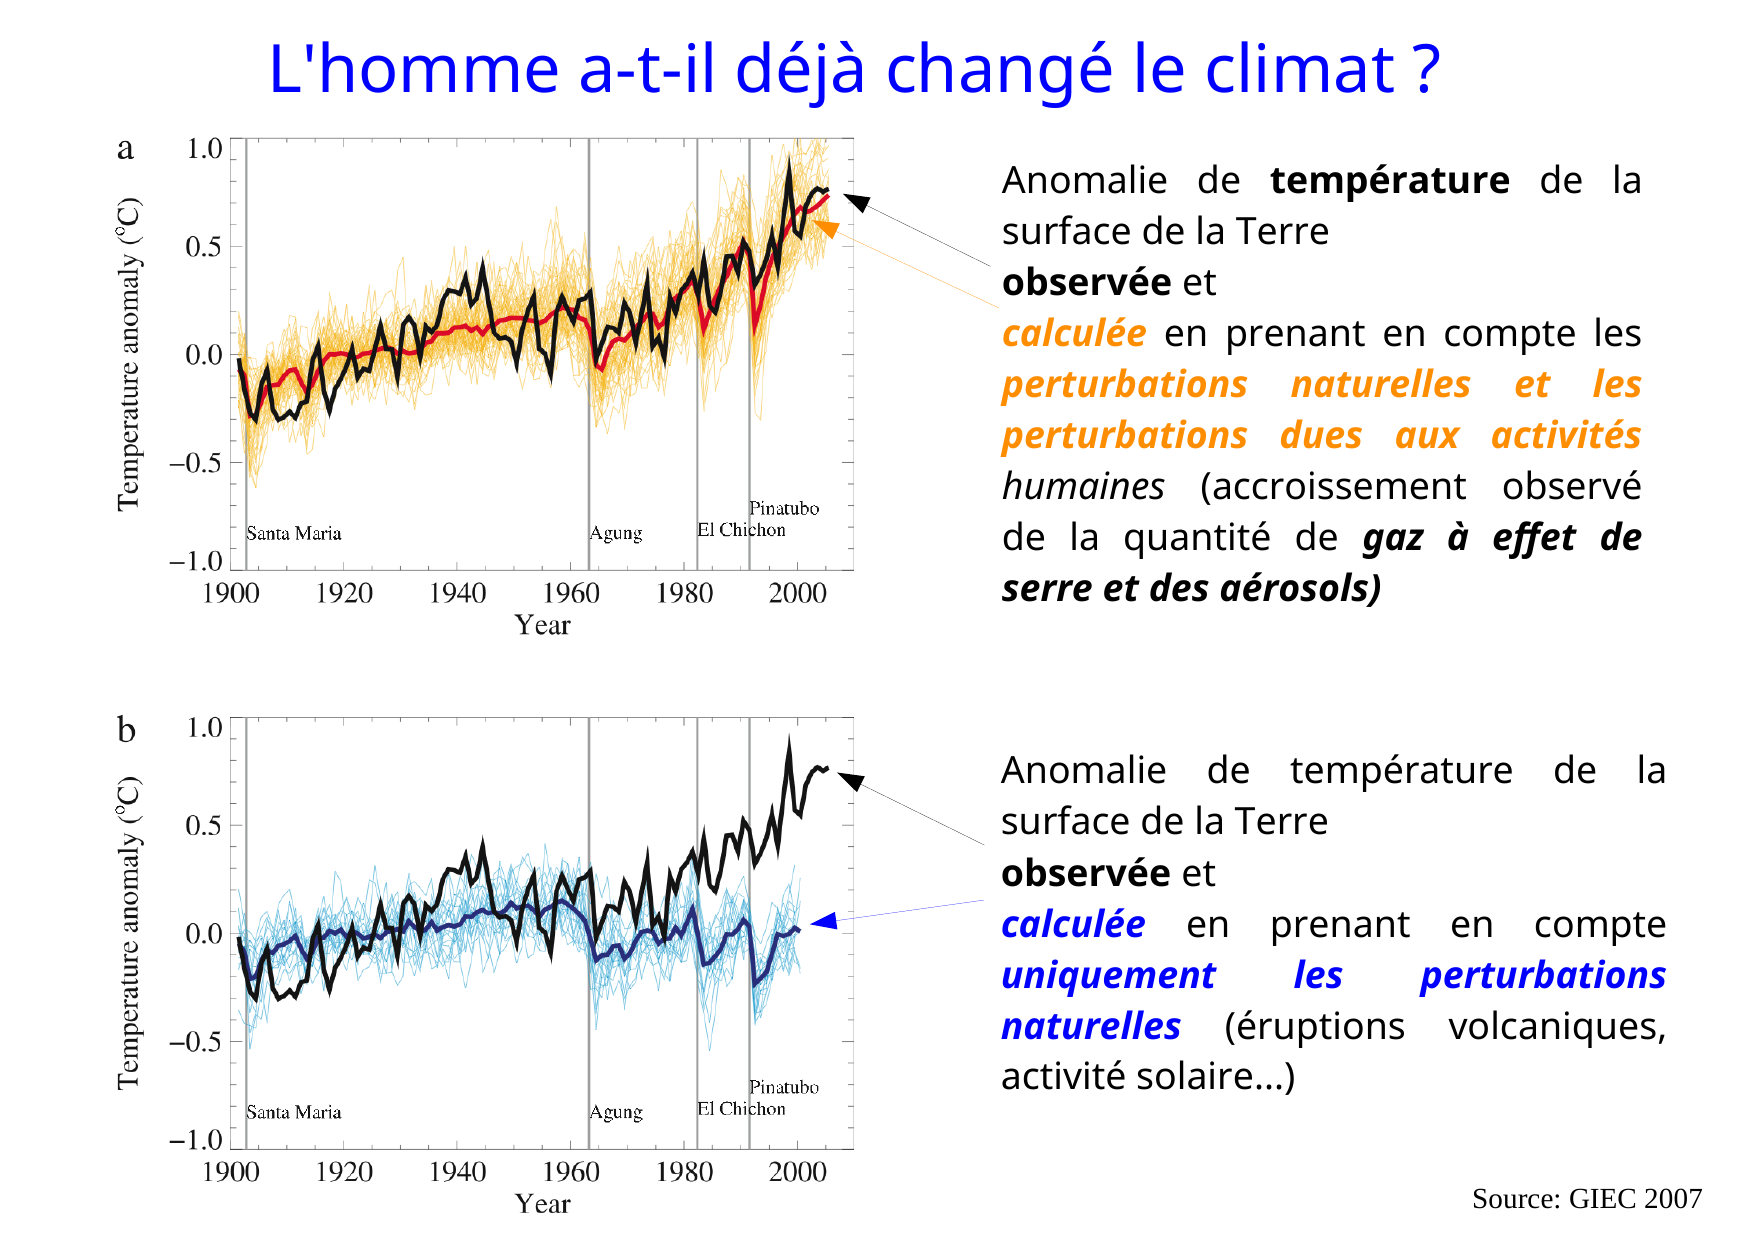

L'homme a-t-il déjà changé le climat ?
Anomalie de température de la surface de la Terre
observée et
calculée en prenant en compte les perturbations naturelles et les perturbations dues aux activités humaines (accroissement observé de la quantité de gaz à effet de serre et des aérosols)
Anomalie de température de la surface de la Terre
observée et
calculée en prenant en compte uniquement les perturbations naturelles (éruptions volcaniques, activité solaire...)
Source: GIEC 2007